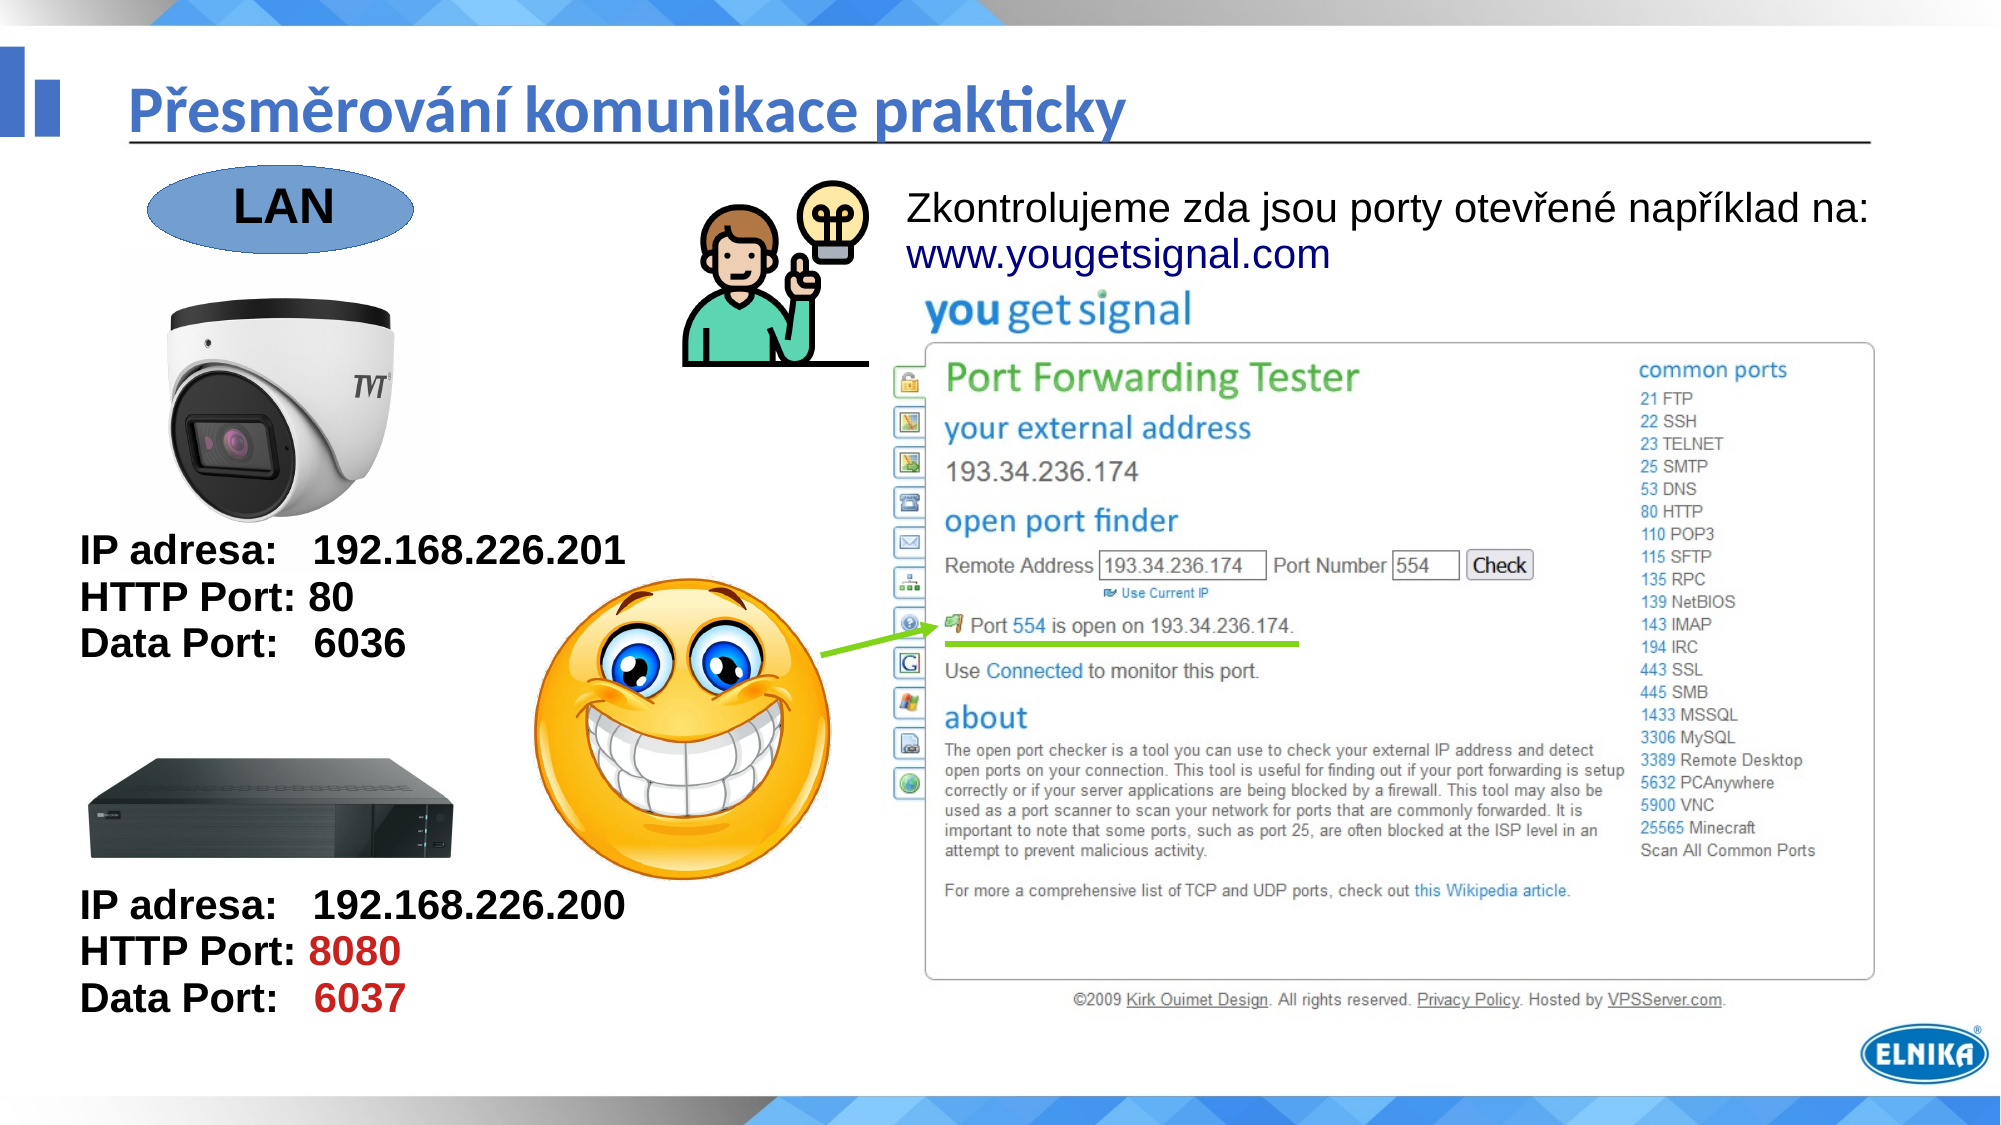

Přesměrování komunikace prakticky
LAN
Zkontrolujeme zda jsou porty otevřené například na:
www.yougetsignal.com
IP adresa: 192.168.226.201
HTTP Port: 80
Data Port: 6036
IP adresa: 192.168.226.200
HTTP Port: 8080
Data Port: 6037